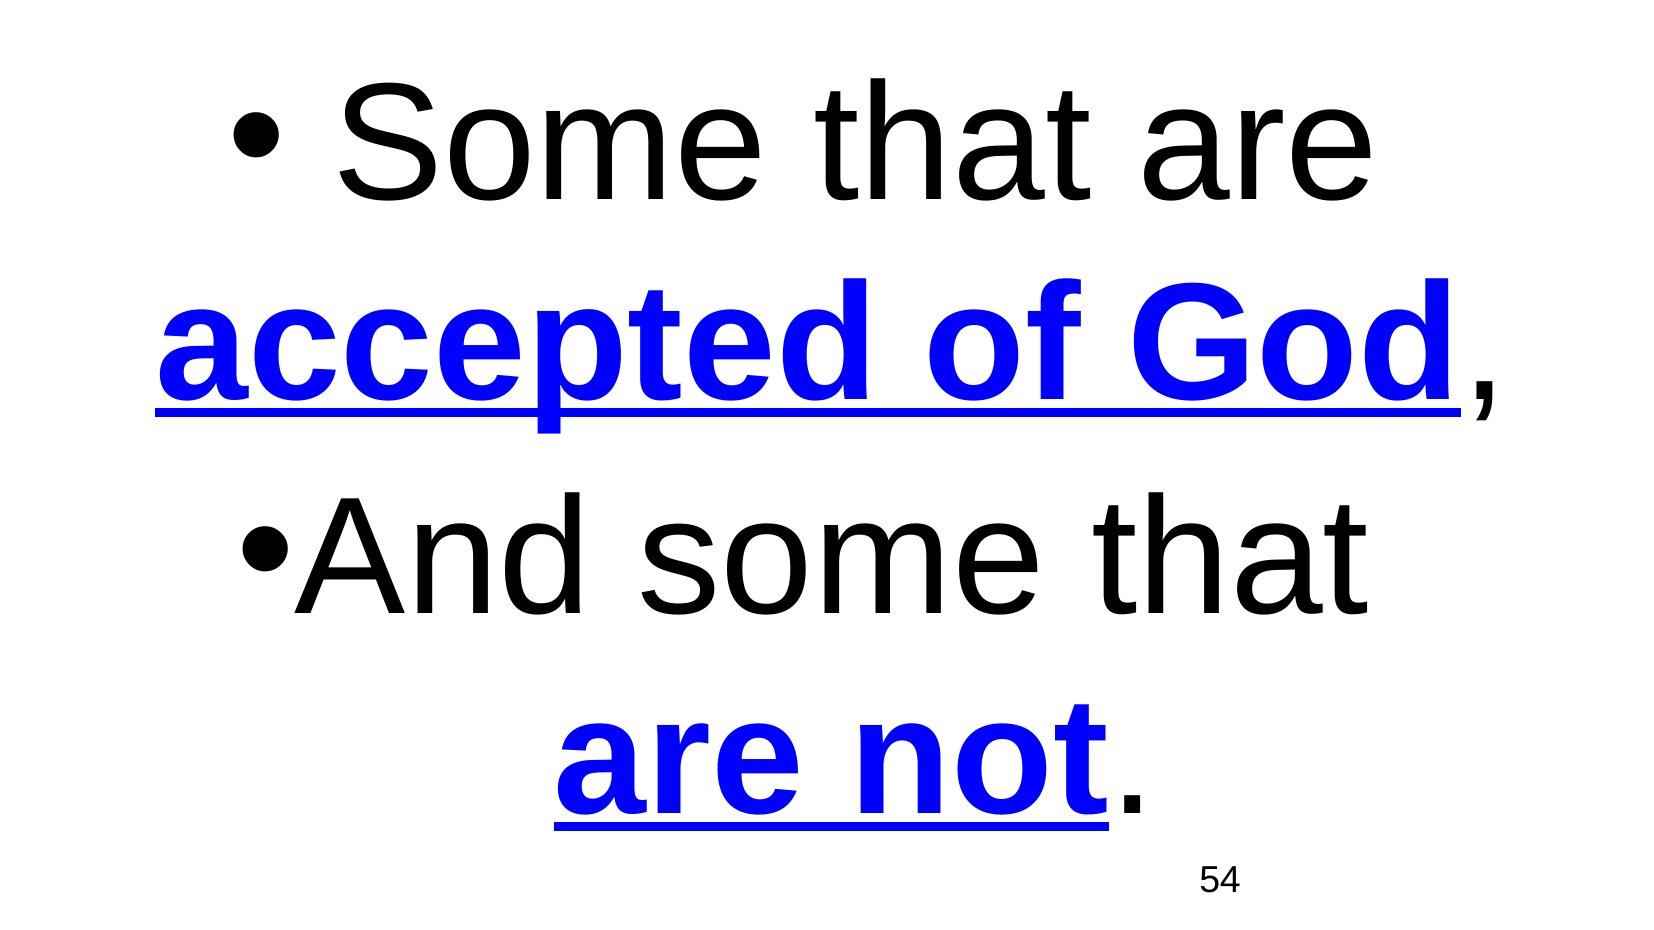

# Some that are accepted of God,
And some that
are not.
54